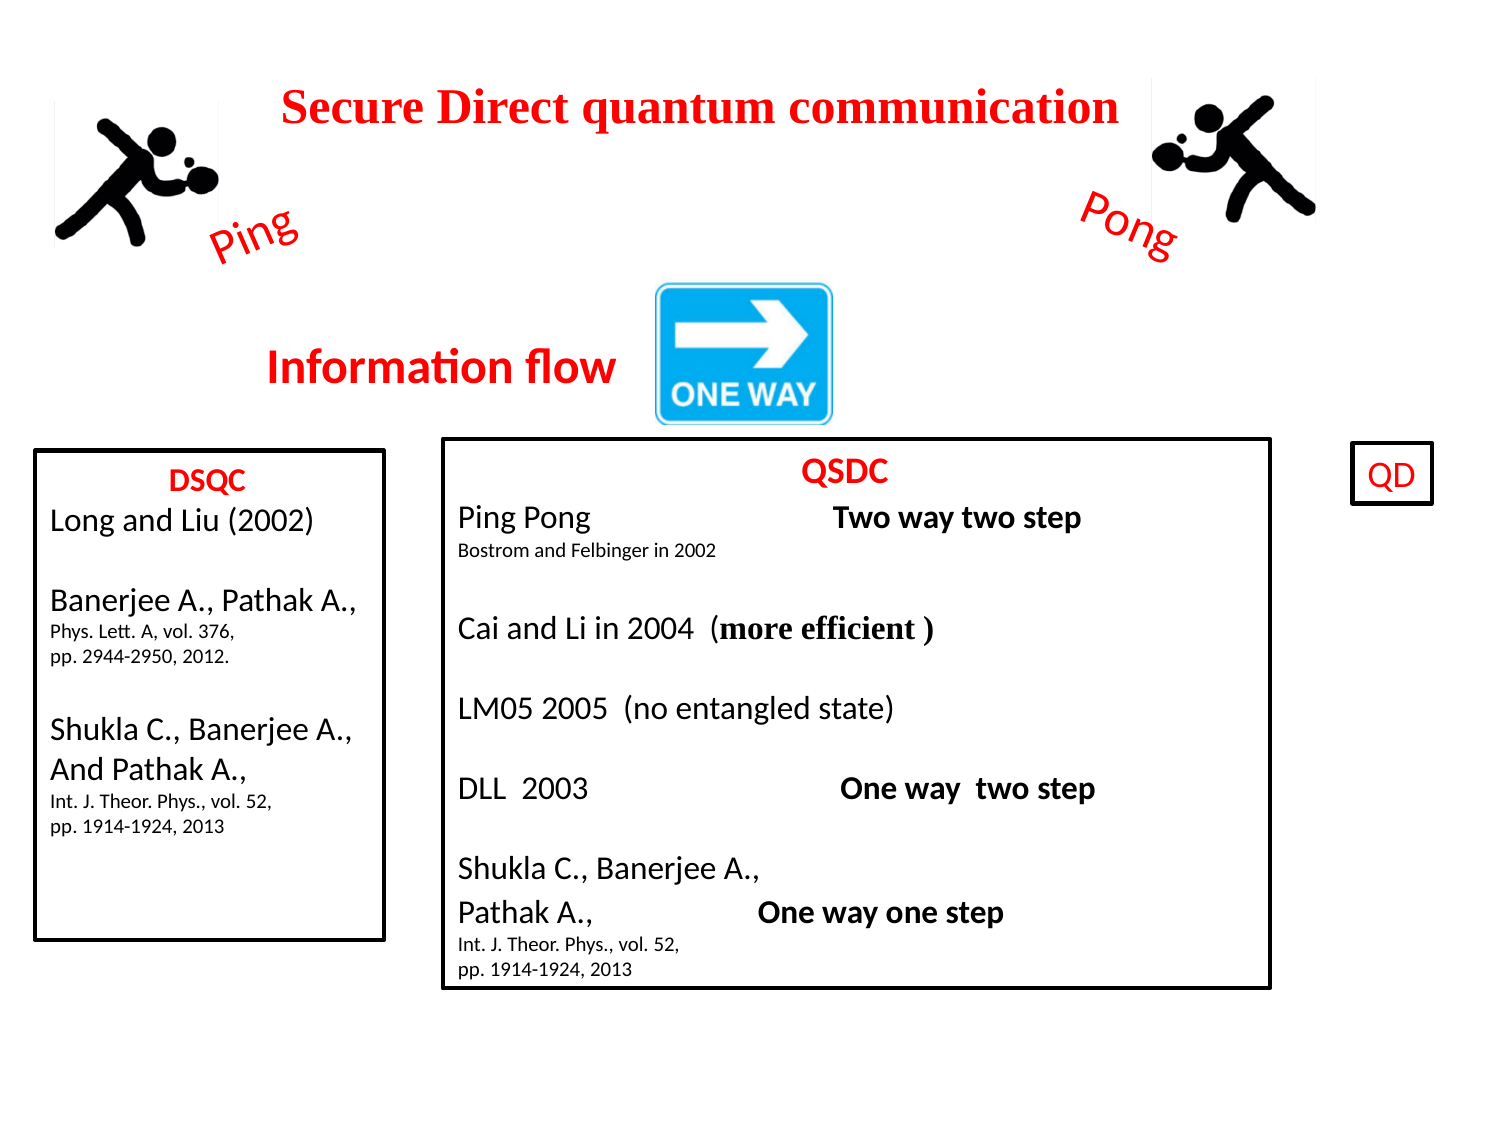

Secure Direct quantum communication
Pong
Ping
 Information flow
QSDC
Ping Pong 	 	Two way two step
Bostrom and Felbinger in 2002
Cai and Li in 2004 (more efficient )
LM05 2005 (no entangled state)
DLL 2003 	 	 One way two step
Shukla C., Banerjee A.,
Pathak A.,	 	 	One way one step
Int. J. Theor. Phys., vol. 52,
pp. 1914-1924, 2013
QD
DSQC
Long and Liu (2002)
Banerjee A., Pathak A.,
Phys. Lett. A, vol. 376,
pp. 2944-2950, 2012.
Shukla C., Banerjee A.,
And Pathak A.,
Int. J. Theor. Phys., vol. 52,
pp. 1914-1924, 2013